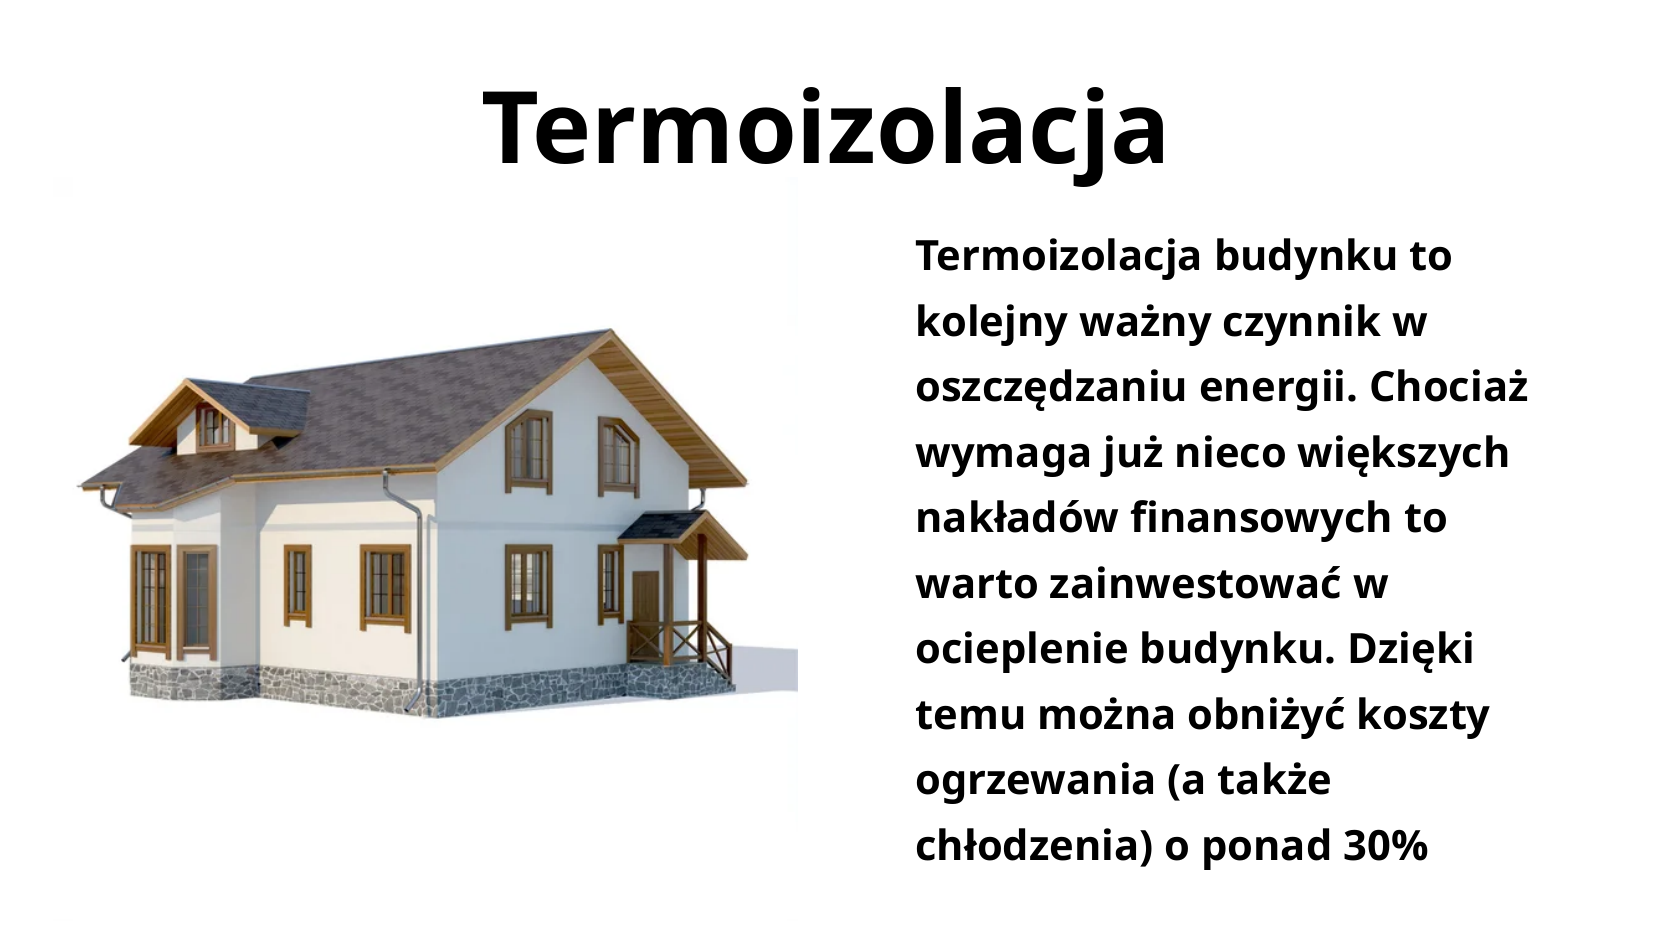

# Termoizolacja
Termoizolacja budynku to kolejny ważny czynnik w oszczędzaniu energii. Chociaż wymaga już nieco większych nakładów finansowych to warto zainwestować w ocieplenie budynku. Dzięki temu można obniżyć koszty ogrzewania (a także chłodzenia) o ponad 30%